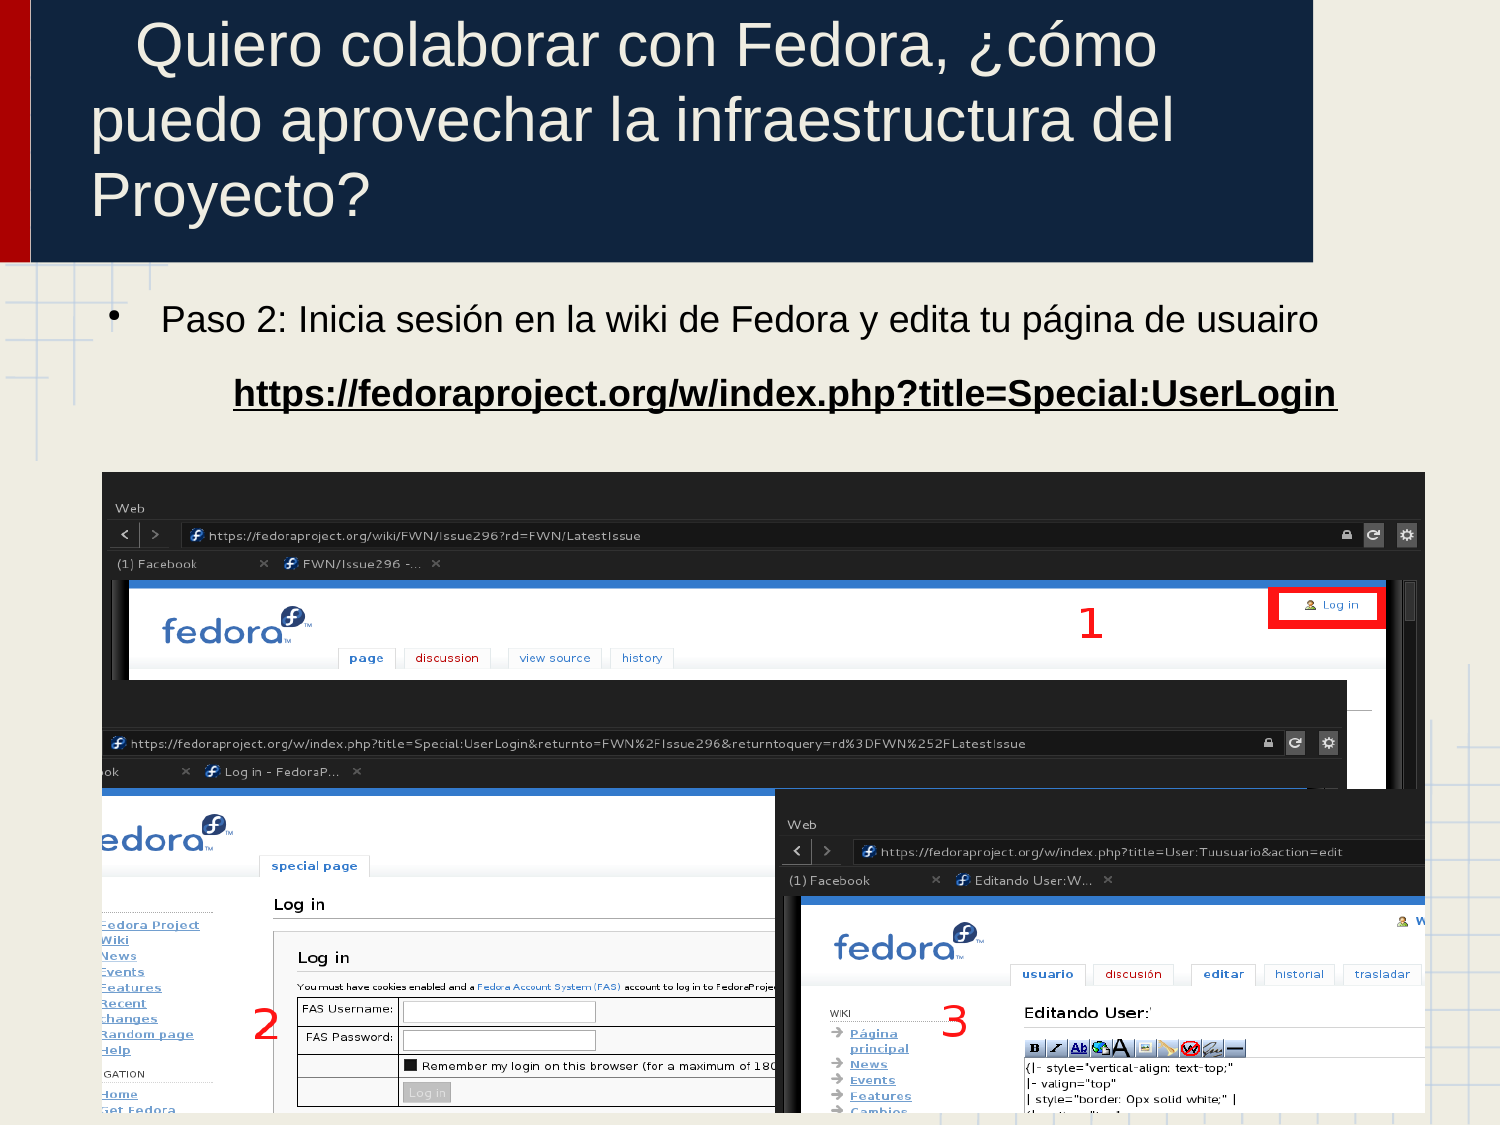

# Quiero colaborar con Fedora, ¿cómo puedo aprovechar la infraestructura del Proyecto?
Paso 2: Inicia sesión en la wiki de Fedora y edita tu página de usuairo
https://fedoraproject.org/w/index.php?title=Special:UserLogin